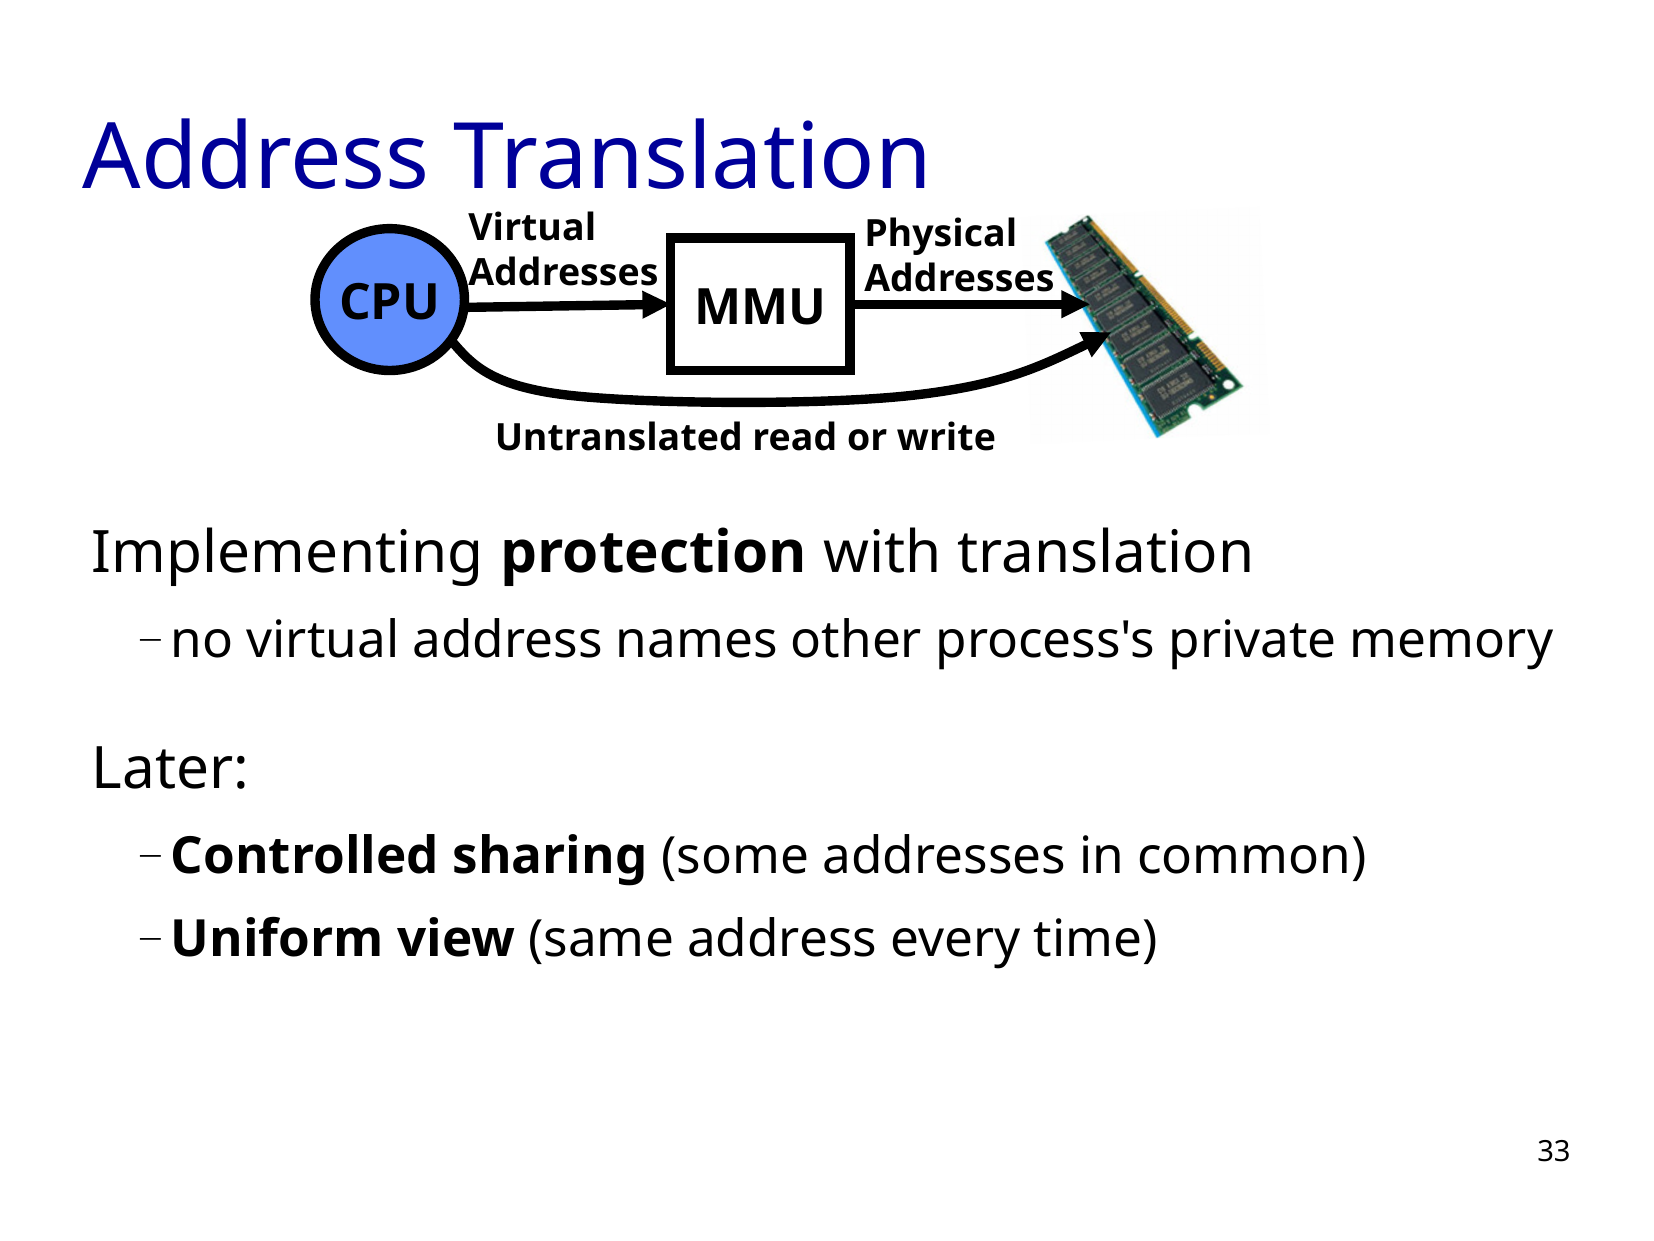

# Address Translation
Virtual
Addresses
Physical
Addresses
CPU
MMU
Untranslated read or write
Implementing protection with translation
no virtual address names other process's private memory
Later:
Controlled sharing (some addresses in common)
Uniform view (same address every time)
33